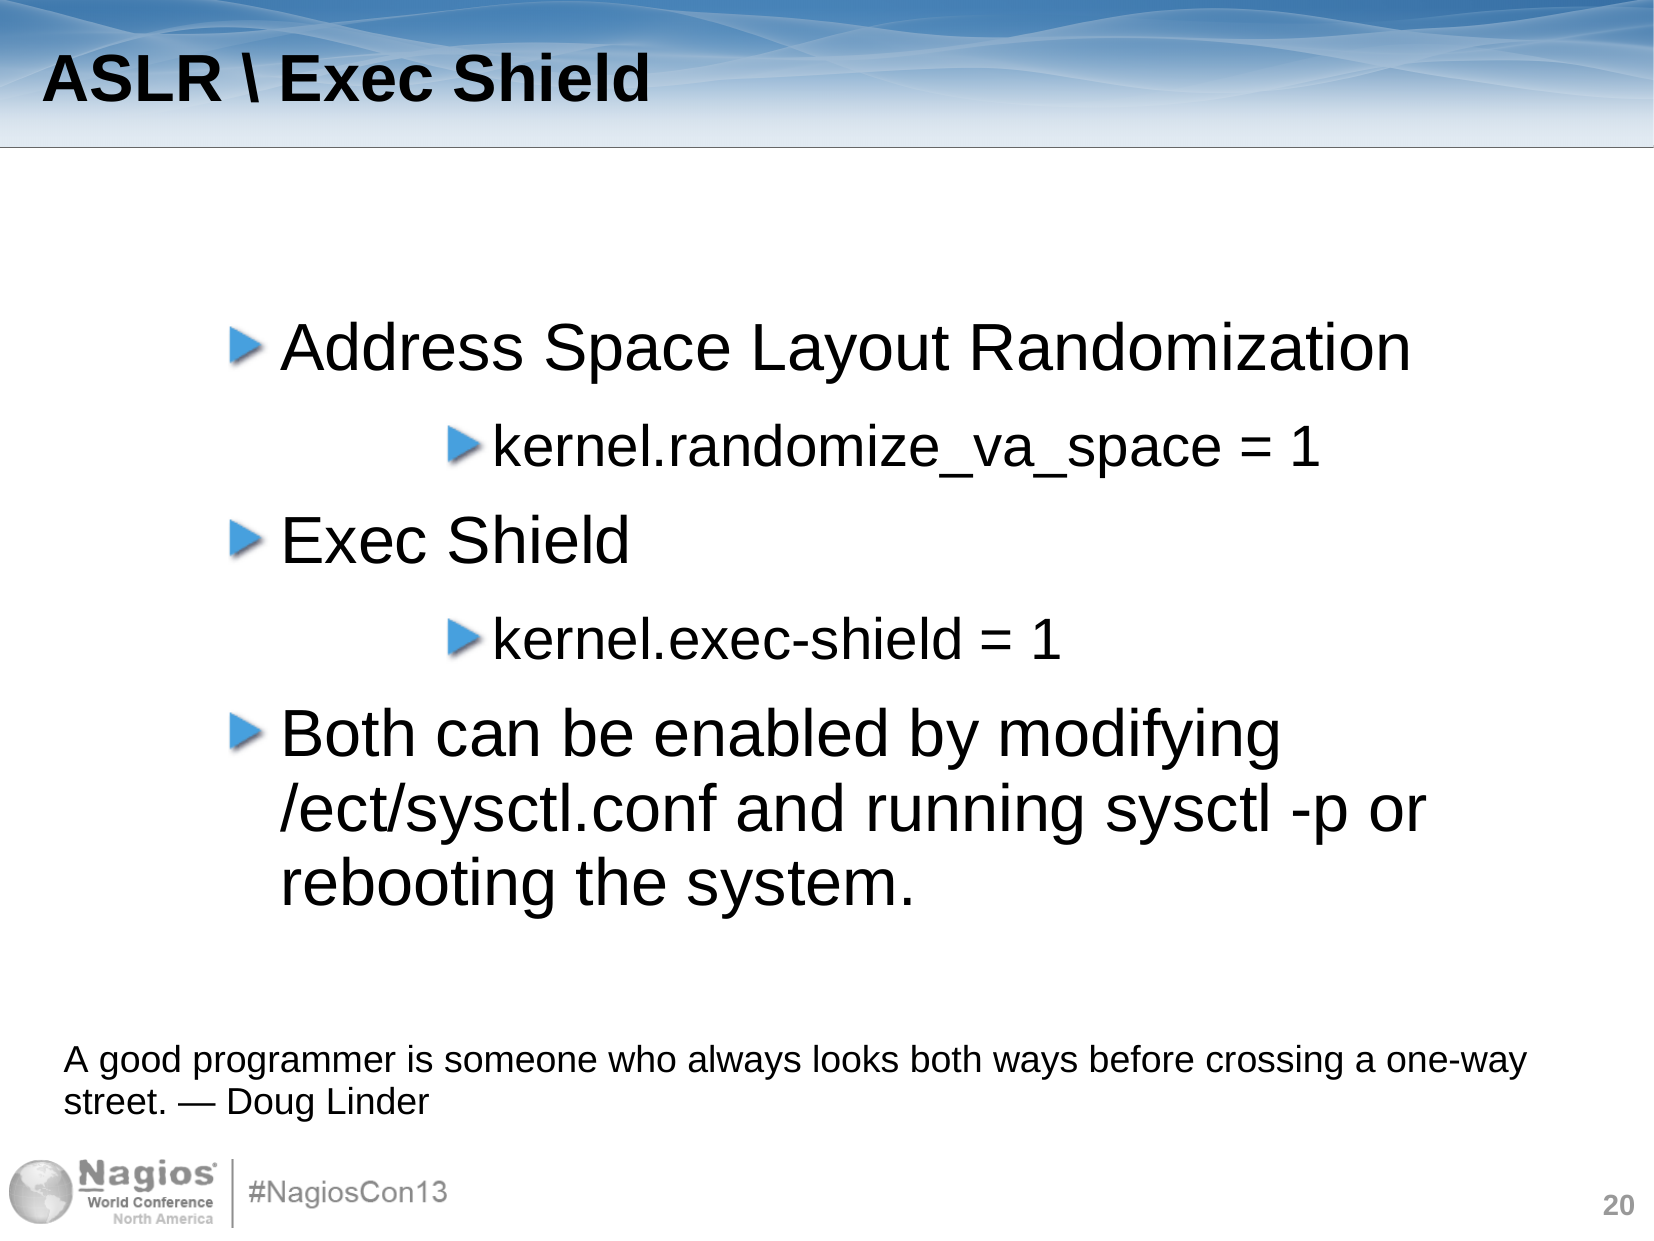

# ASLR \ Exec Shield
Address Space Layout Randomization
kernel.randomize_va_space = 1
Exec Shield
kernel.exec-shield = 1
Both can be enabled by modifying /ect/sysctl.conf and running sysctl -p or rebooting the system.
A good programmer is someone who always looks both ways before crossing a one-way street. — Doug Linder
20